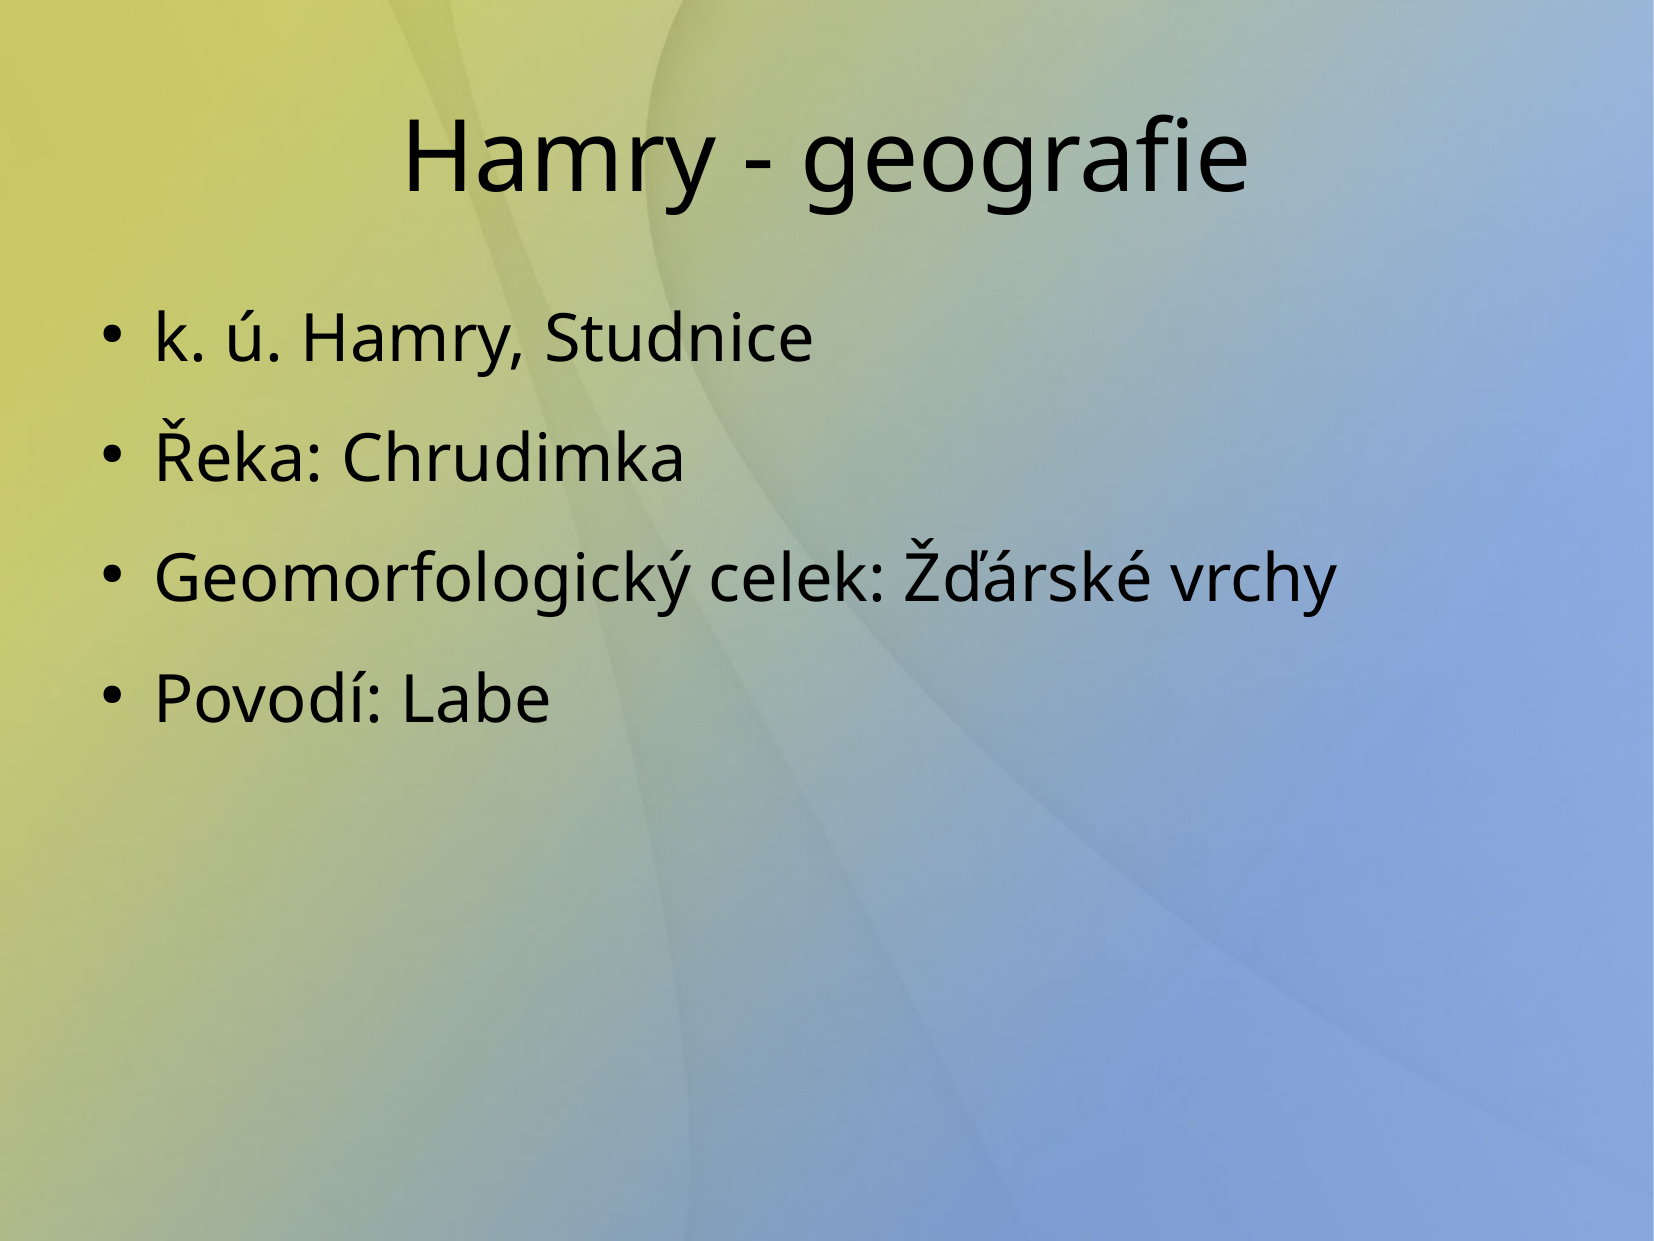

# Hamry - geografie
k. ú. Hamry, Studnice
Řeka: Chrudimka
Geomorfologický celek: Žďárské vrchy
Povodí: Labe